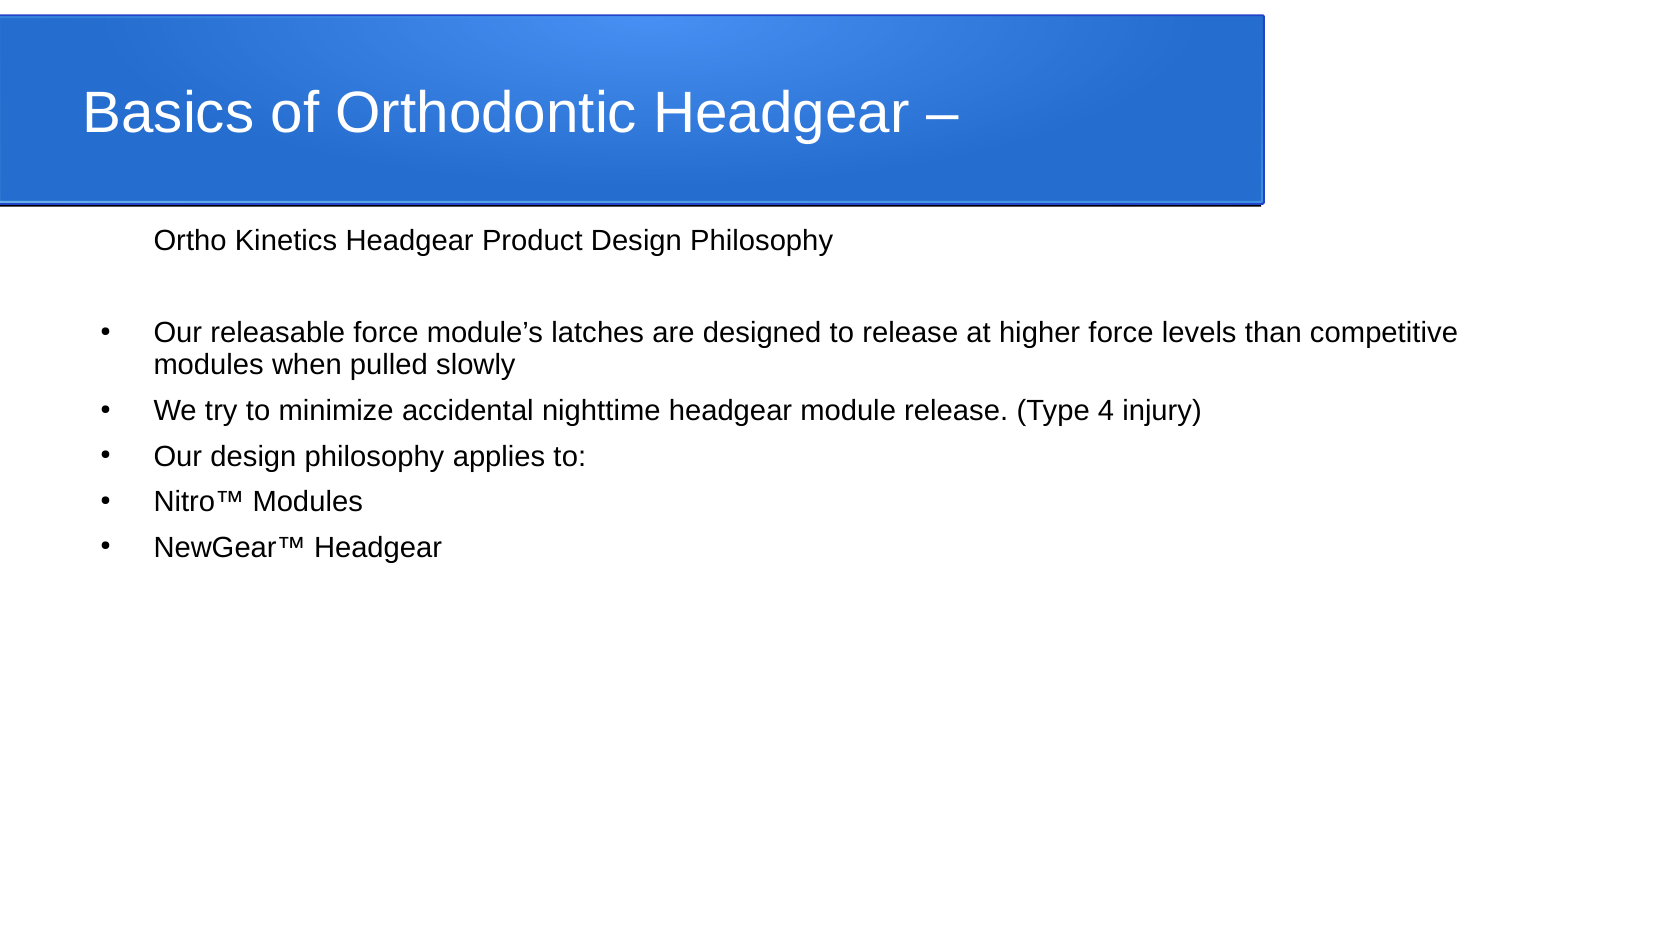

# Basics of Orthodontic Headgear –
Ortho Kinetics Headgear Product Design Philosophy
Our releasable force module’s latches are designed to release at higher force levels than competitive modules when pulled slowly
We try to minimize accidental nighttime headgear module release. (Type 4 injury)
Our design philosophy applies to:
Nitro™ Modules
NewGear™ Headgear